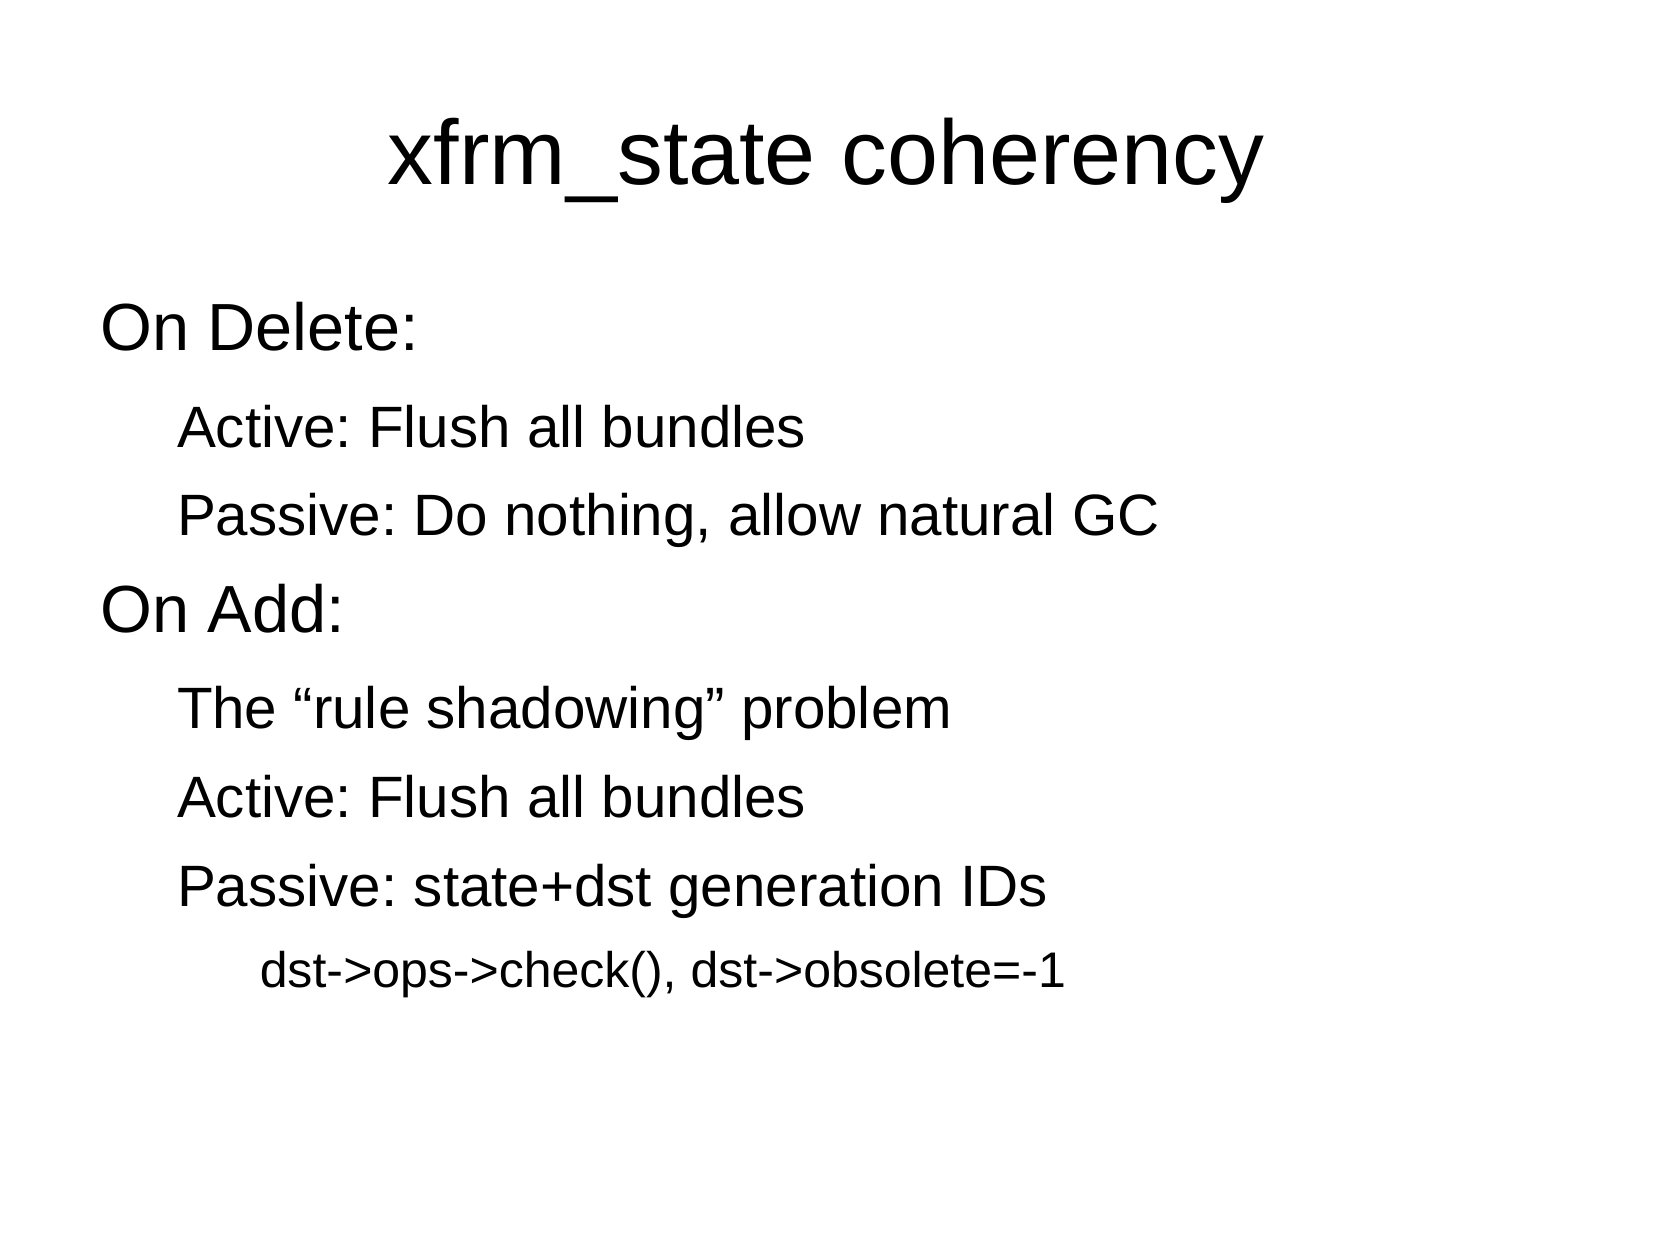

# xfrm_state coherency
On Delete:
Active: Flush all bundles
Passive: Do nothing, allow natural GC
On Add:
The “rule shadowing” problem
Active: Flush all bundles
Passive: state+dst generation IDs
dst->ops->check(), dst->obsolete=-1